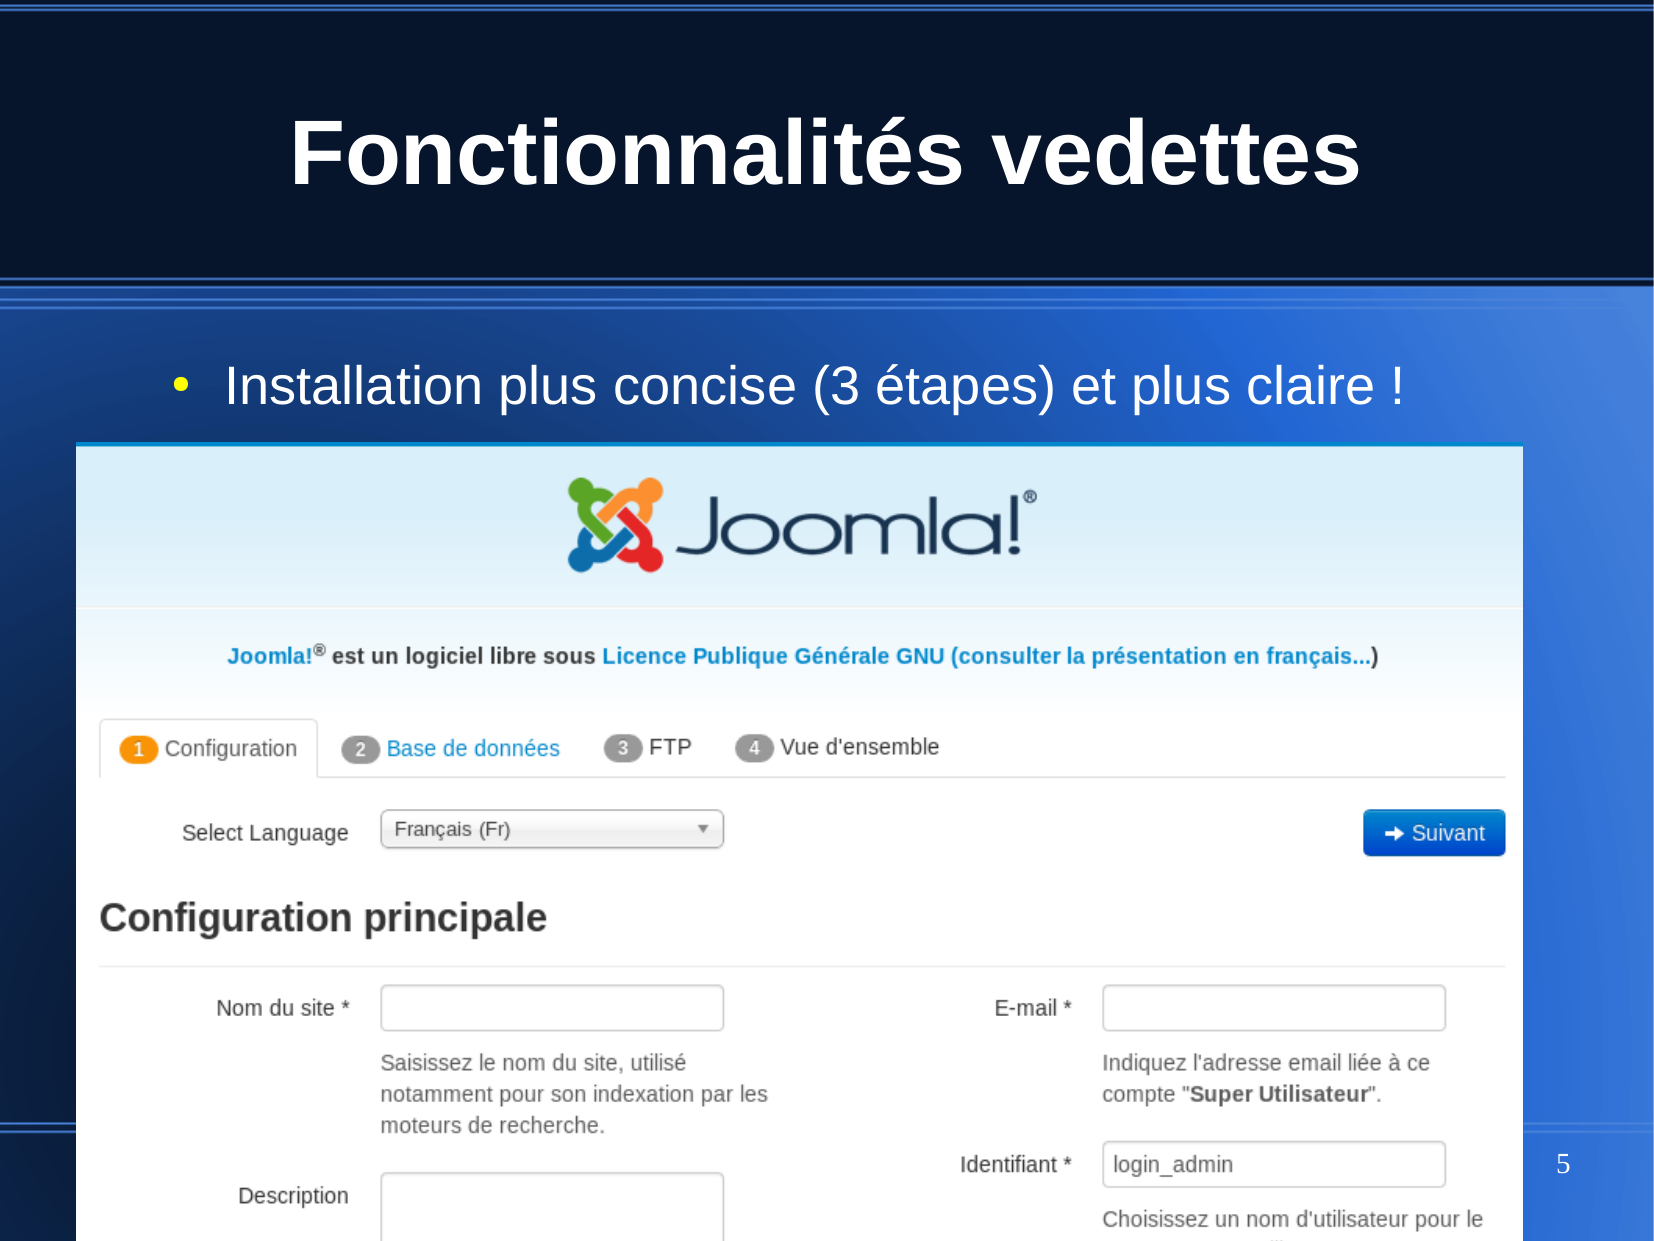

# Fonctionnalités vedettes
Installation plus concise (3 étapes) et plus claire !
29/03/2015
Joomgroupe Lyon - Joomla! 3.4
5